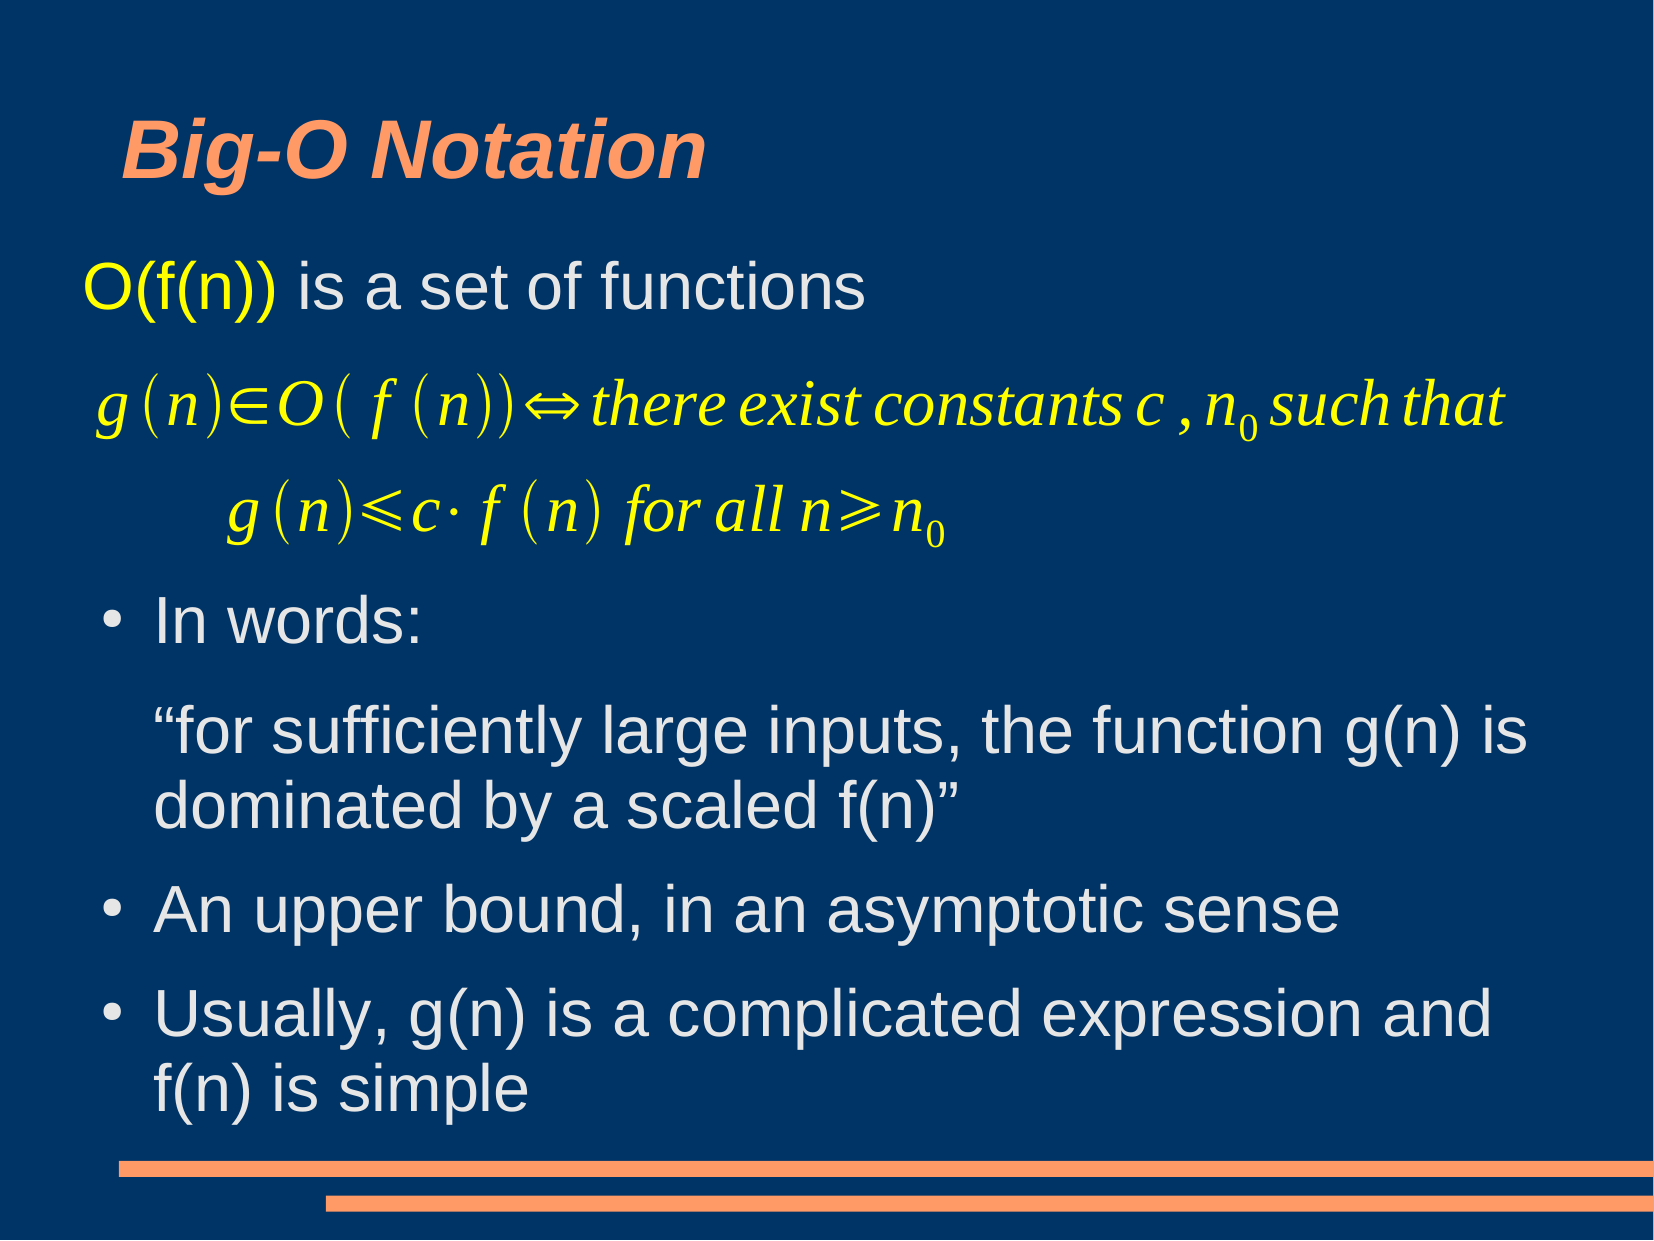

# Big-O Notation
O(f(n)) is a set of functions
In words:
“for sufficiently large inputs, the function g(n) is dominated by a scaled f(n)”
An upper bound, in an asymptotic sense
Usually, g(n) is a complicated expression and f(n) is simple